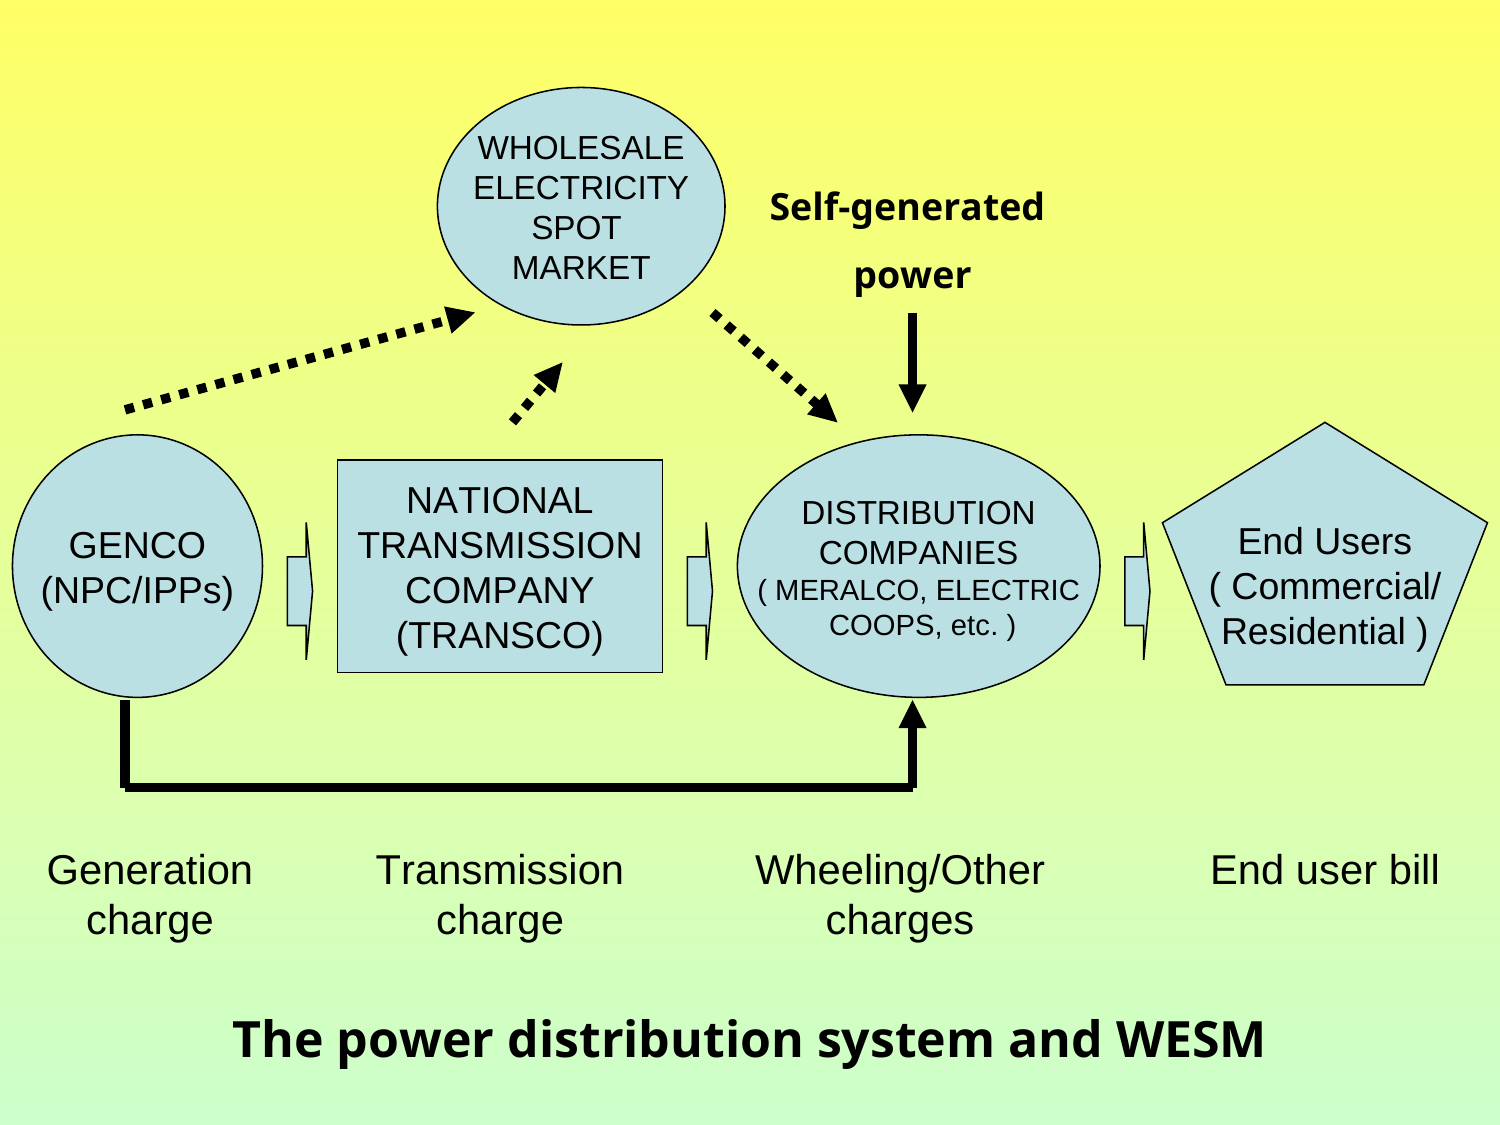

| MISSION IMPOSSIBLE By Marit Stinus-Remonde Electricity rates unreasonably high |
| --- |
| MISSION IMPOSSIBLE By Marit Stinus-Remonde Electricity rates unreasonably high |
| --- |
WHOLESALE
ELECTRICITY
SPOT
MARKET
Self-generated
power
End Users
( Commercial/
Residential )
GENCO
(NPC/IPPs)
DISTRIBUTION
COMPANIES
( MERALCO, ELECTRIC
 COOPS, etc. )
NATIONAL
TRANSMISSION
COMPANY
(TRANSCO)
Generation charge
Transmission charge
Wheeling/Other charges
End user bill
# The power distribution system and WESM